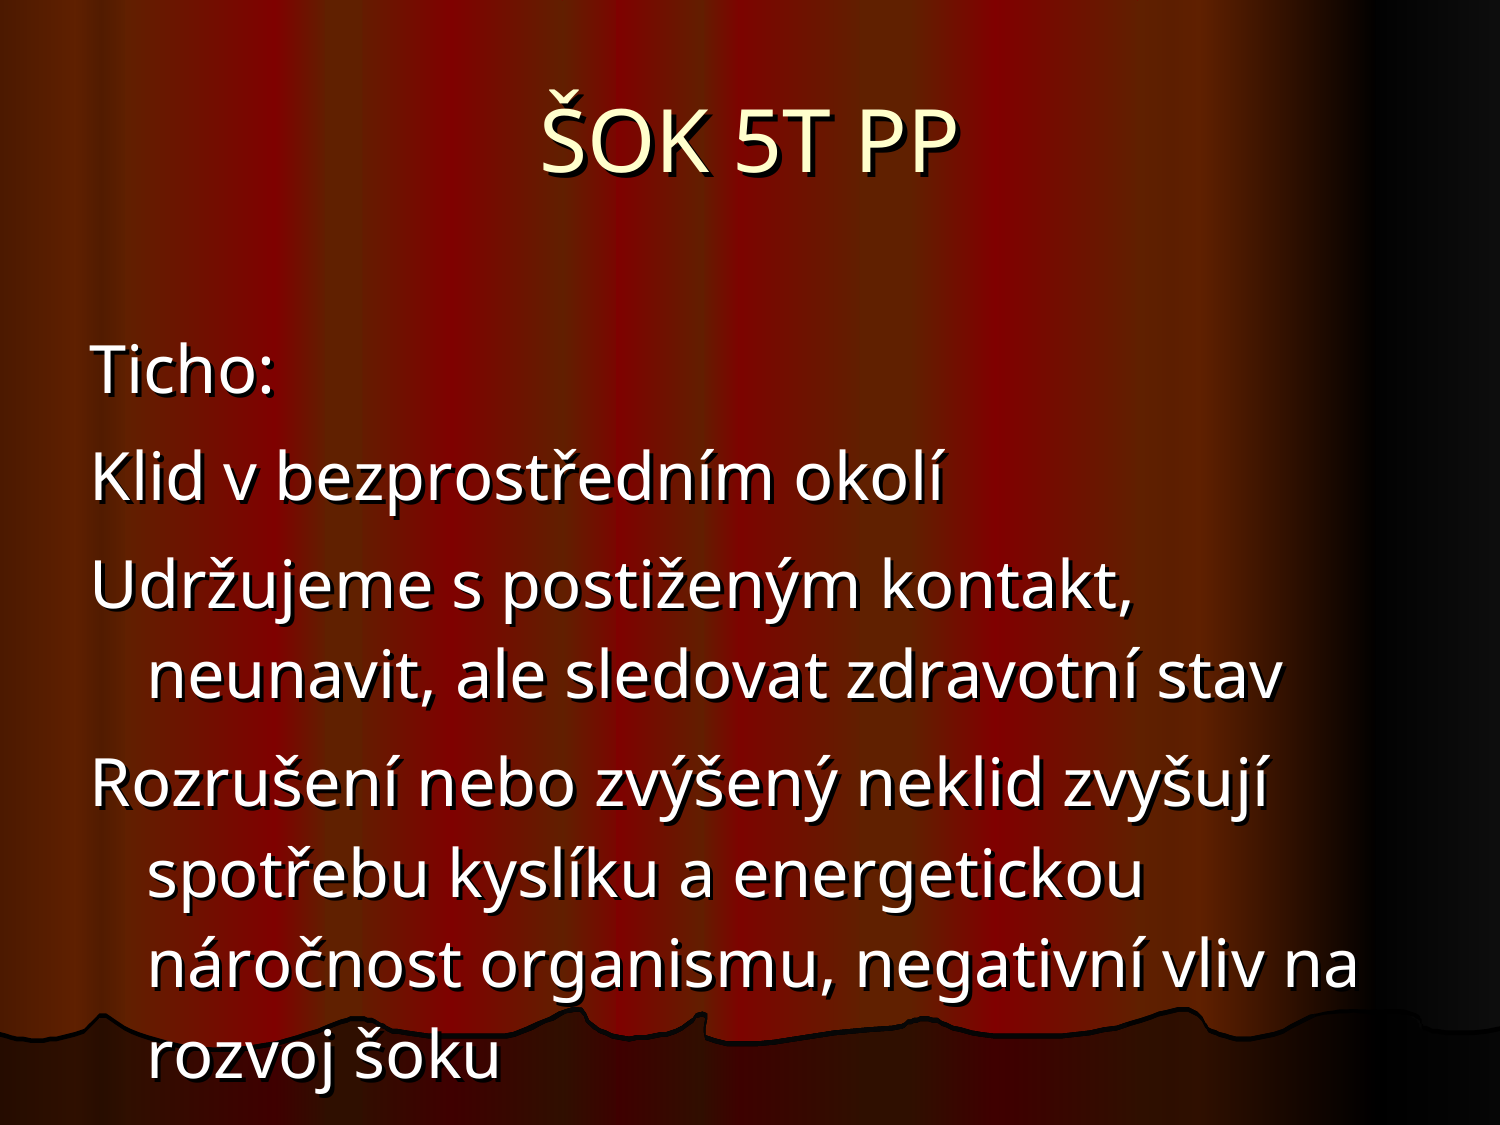

# ŠOK 5T PP
Ticho:
Klid v bezprostředním okolí
Udržujeme s postiženým kontakt, neunavit, ale sledovat zdravotní stav
Rozrušení nebo zvýšený neklid zvyšují spotřebu kyslíku a energetickou náročnost organismu, negativní vliv na rozvoj šoku